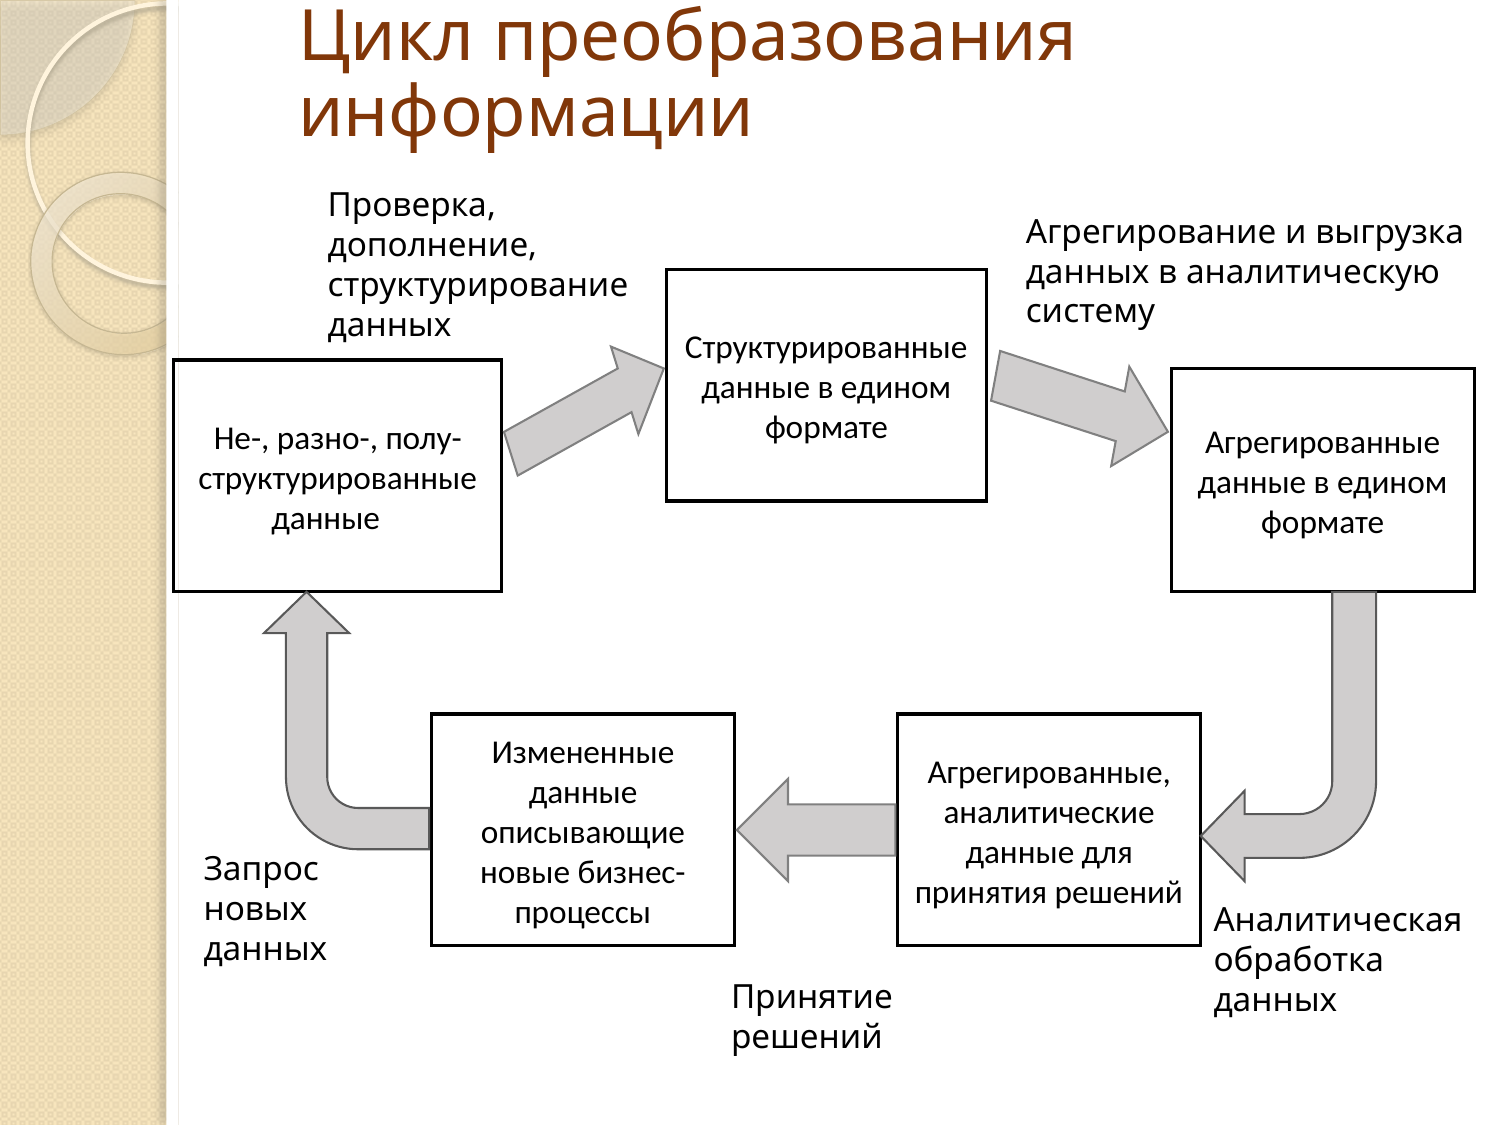

# Цикл преобразования информации
Проверка, дополнение, структурирование данных
Агрегирование и выгрузка данных в аналитическую систему
Структурированные данные в едином формате
Не-, разно-, полу-
структурированные данные е
Агрегированные данные в едином формате
Измененные данные описывающие новые бизнес-процессы
Агрегированные, аналитические данные для принятия решений
Запрос новых данных
Аналитическая обработка данных
Принятие решений